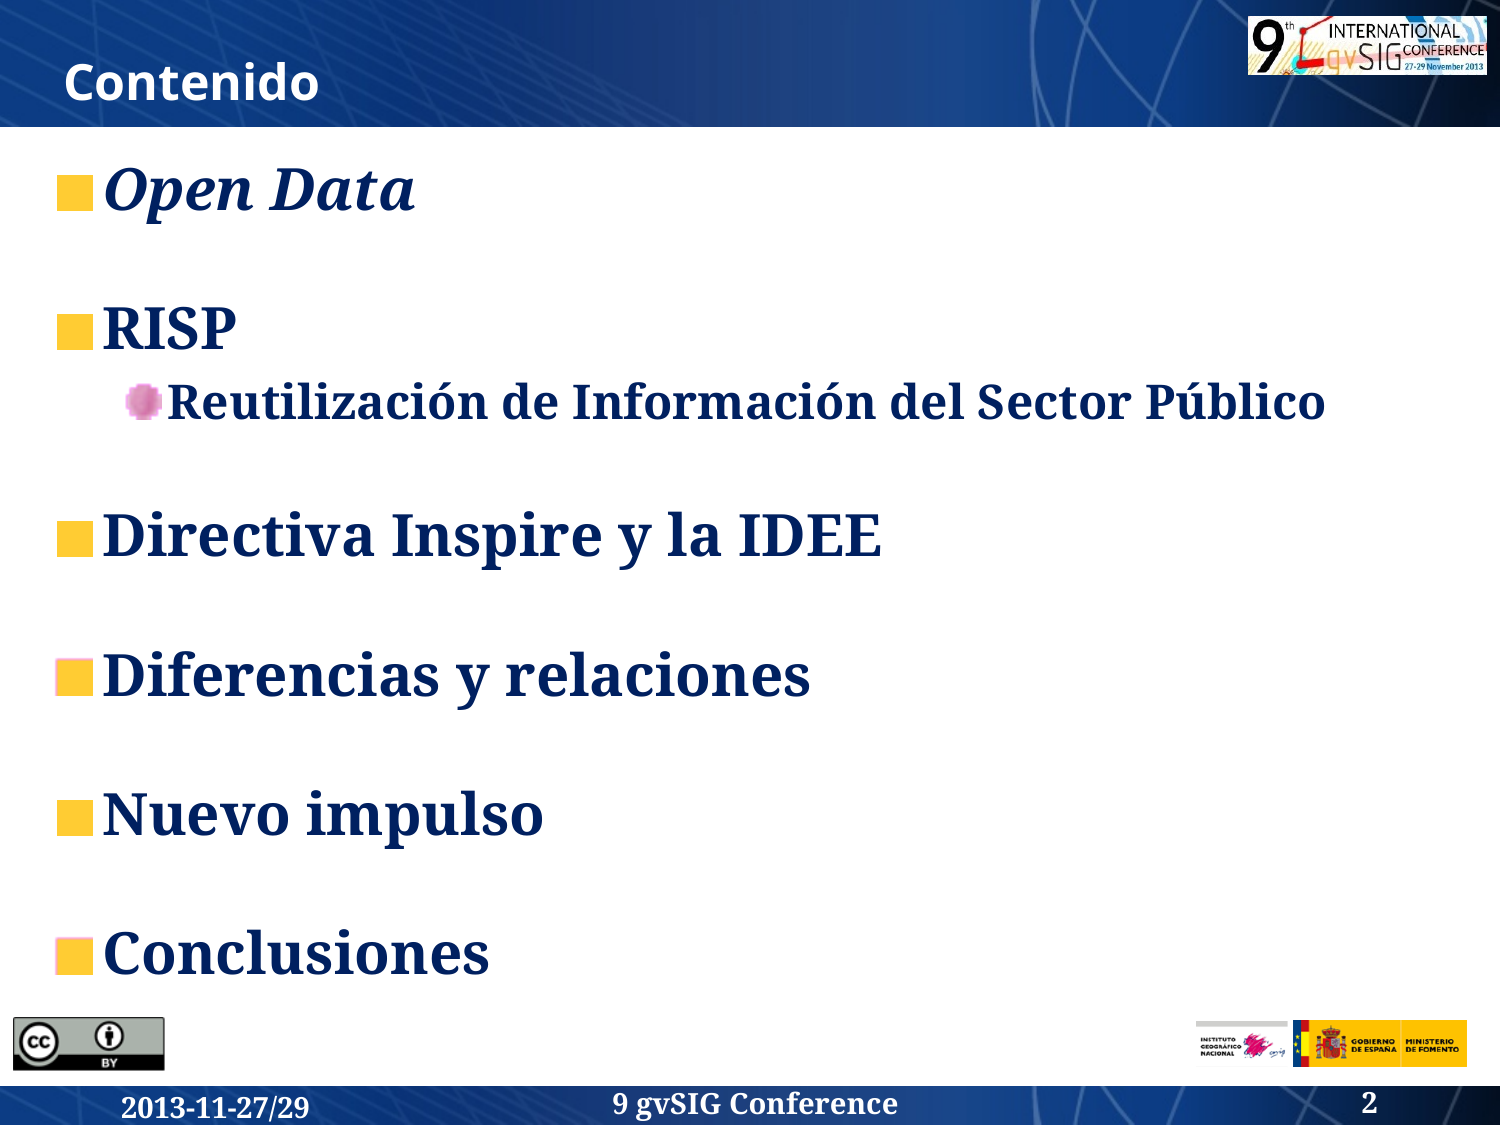

# Contenido
Open Data
RISP
Reutilización de Información del Sector Público
Directiva Inspire y la IDEE
Diferencias y relaciones
Nuevo impulso
Conclusiones